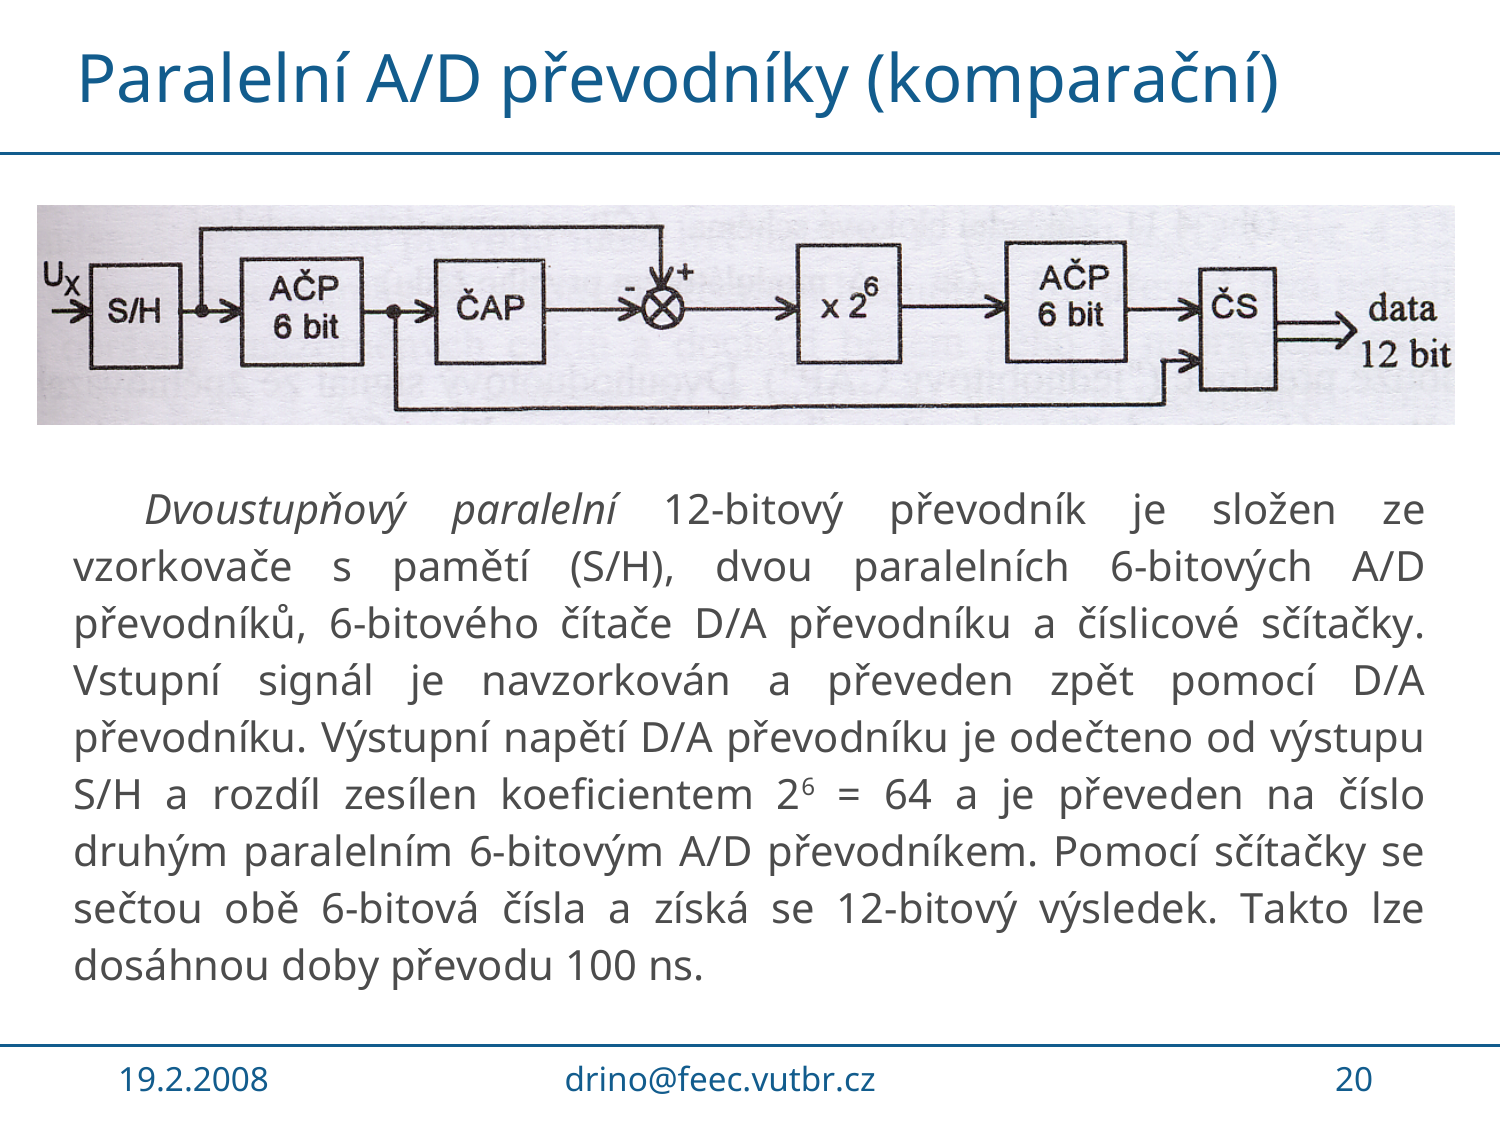

# Paralelní A/D převodníky (komparační)
Dvoustupňový paralelní 12-bitový převodník je složen ze vzorkovače s pamětí (S/H), dvou paralelních 6-bitových A/D převodníků, 6-bitového čítače D/A převodníku a číslicové sčítačky. Vstupní signál je navzorkován a převeden zpět pomocí D/A převodníku. Výstupní napětí D/A převodníku je odečteno od výstupu S/H a rozdíl zesílen koeficientem 26 = 64 a je převeden na číslo druhým paralelním 6-bitovým A/D převodníkem. Pomocí sčítačky se sečtou obě 6-bitová čísla a získá se 12-bitový výsledek. Takto lze dosáhnou doby převodu 100 ns.
19.2.2008
drino@feec.vutbr.cz